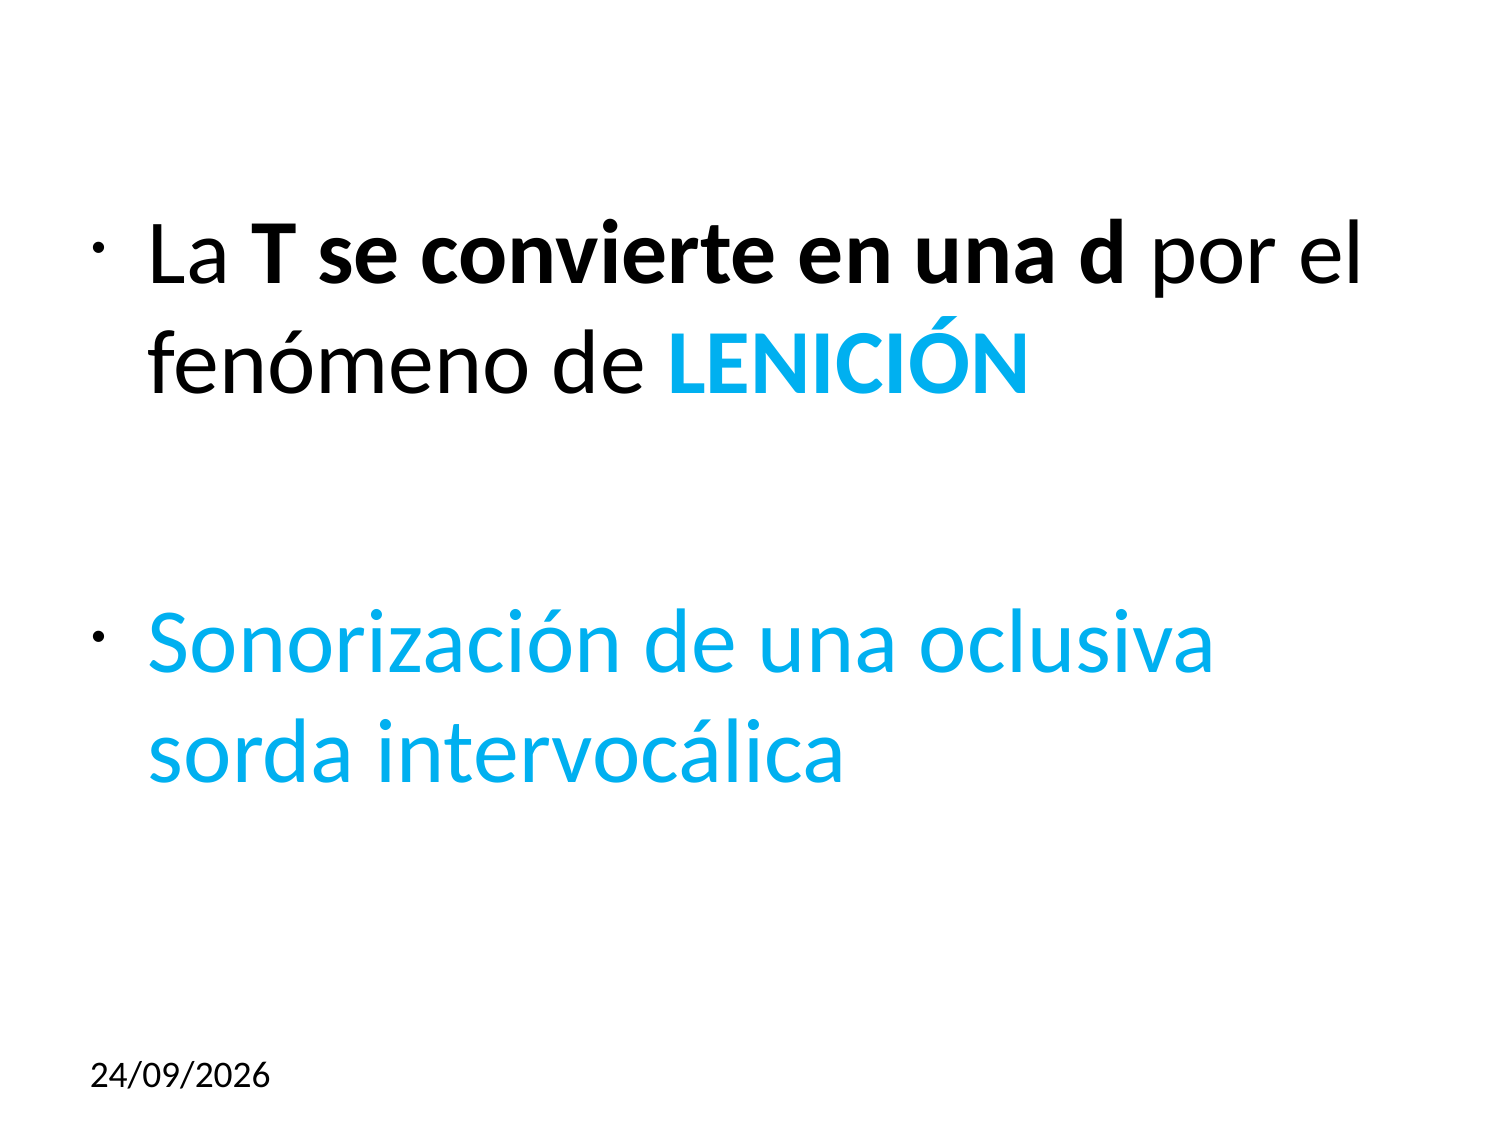

#
La T se convierte en una d por el fenómeno de LENICIÓN
Sonorización de una oclusiva sorda intervocálica
14 de avril de 2011